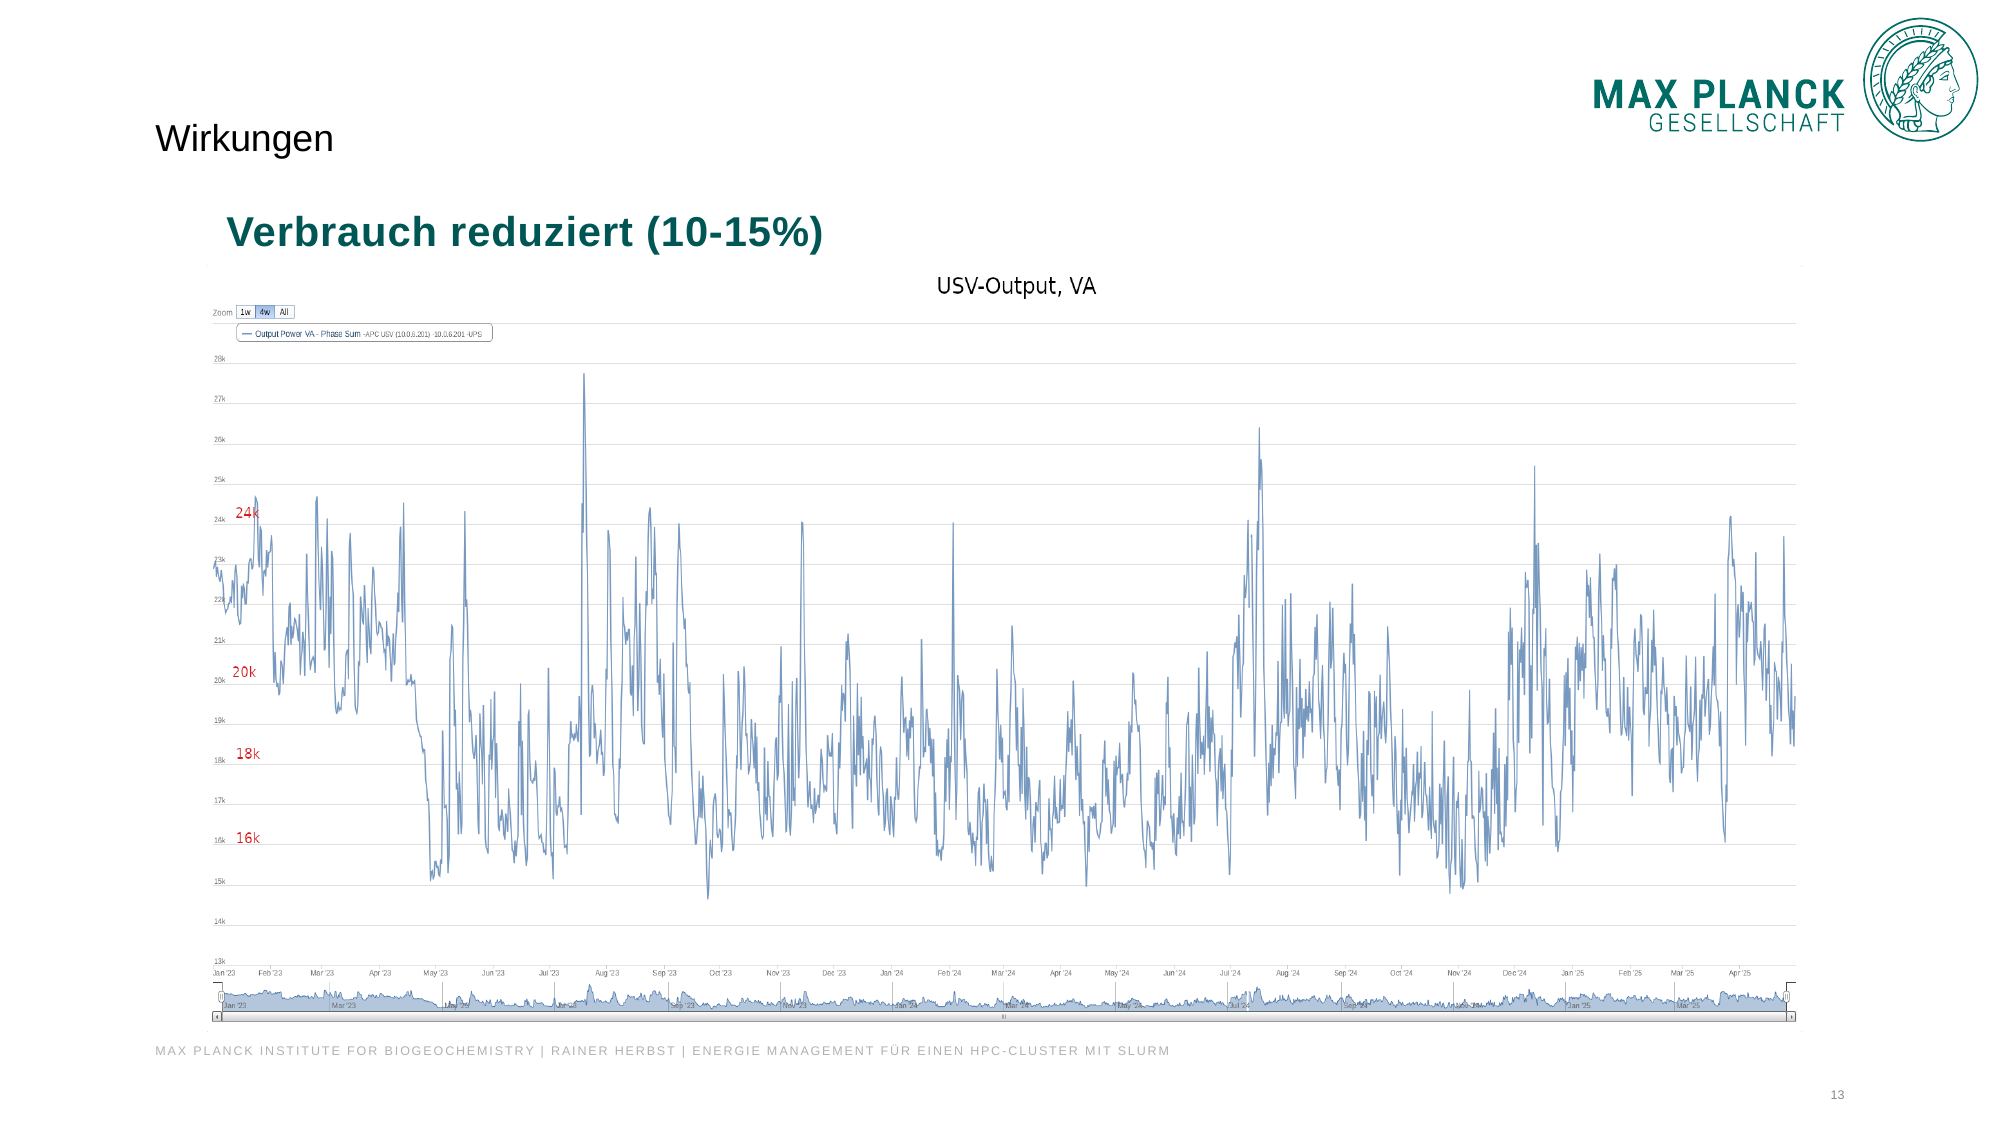

Wirkungen
# Verbrauch reduziert (10-15%)
Max Planck Institute for Biogeochemistry | Rainer Herbst | Energie Management für einen HPC-Cluster mit Slurm